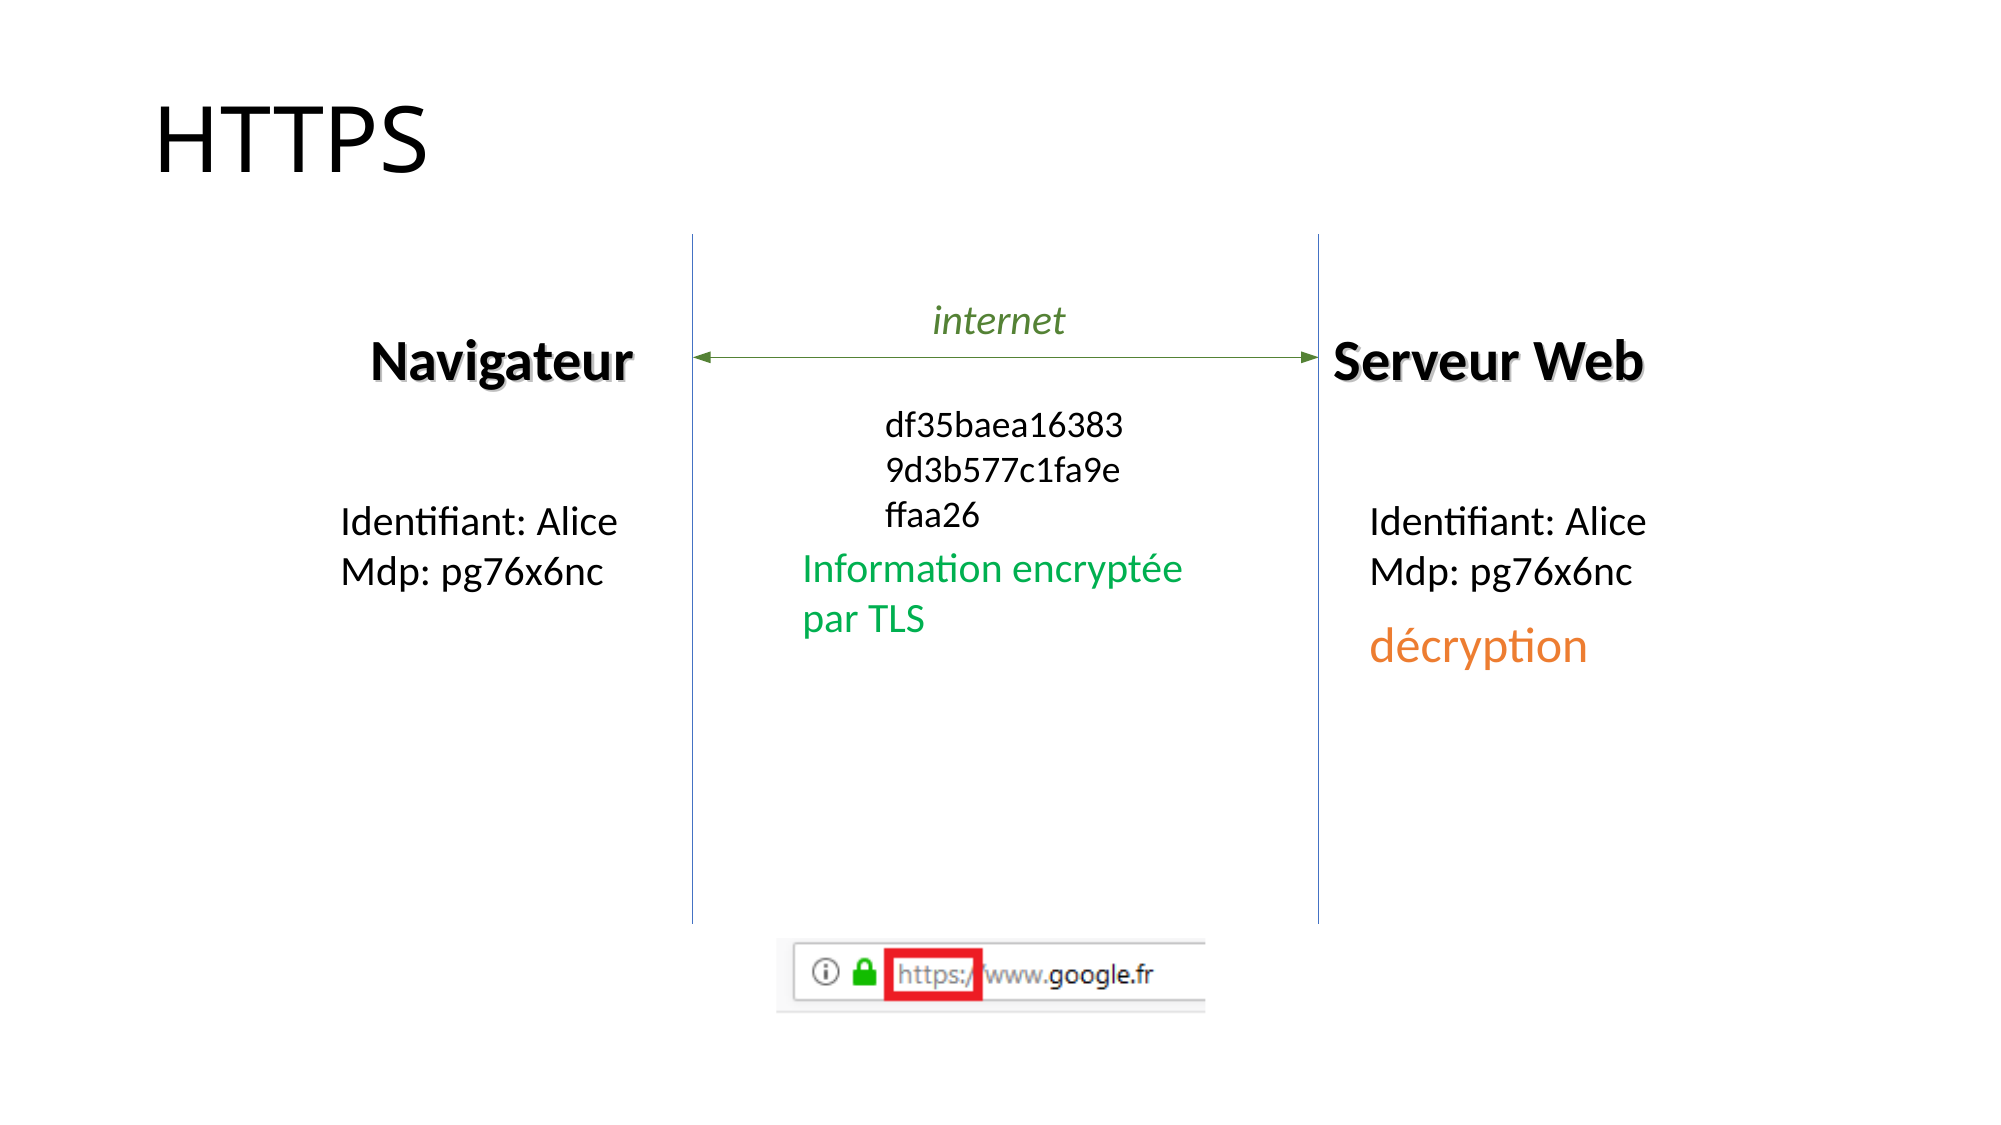

# HTTPS
internet
Navigateur
Serveur Web
df35baea163839d3b577c1fa9effaa26
Identifiant: Alice
Mdp: pg76x6nc
Identifiant: Alice
Mdp: pg76x6nc
Information encryptée par TLS
décryption